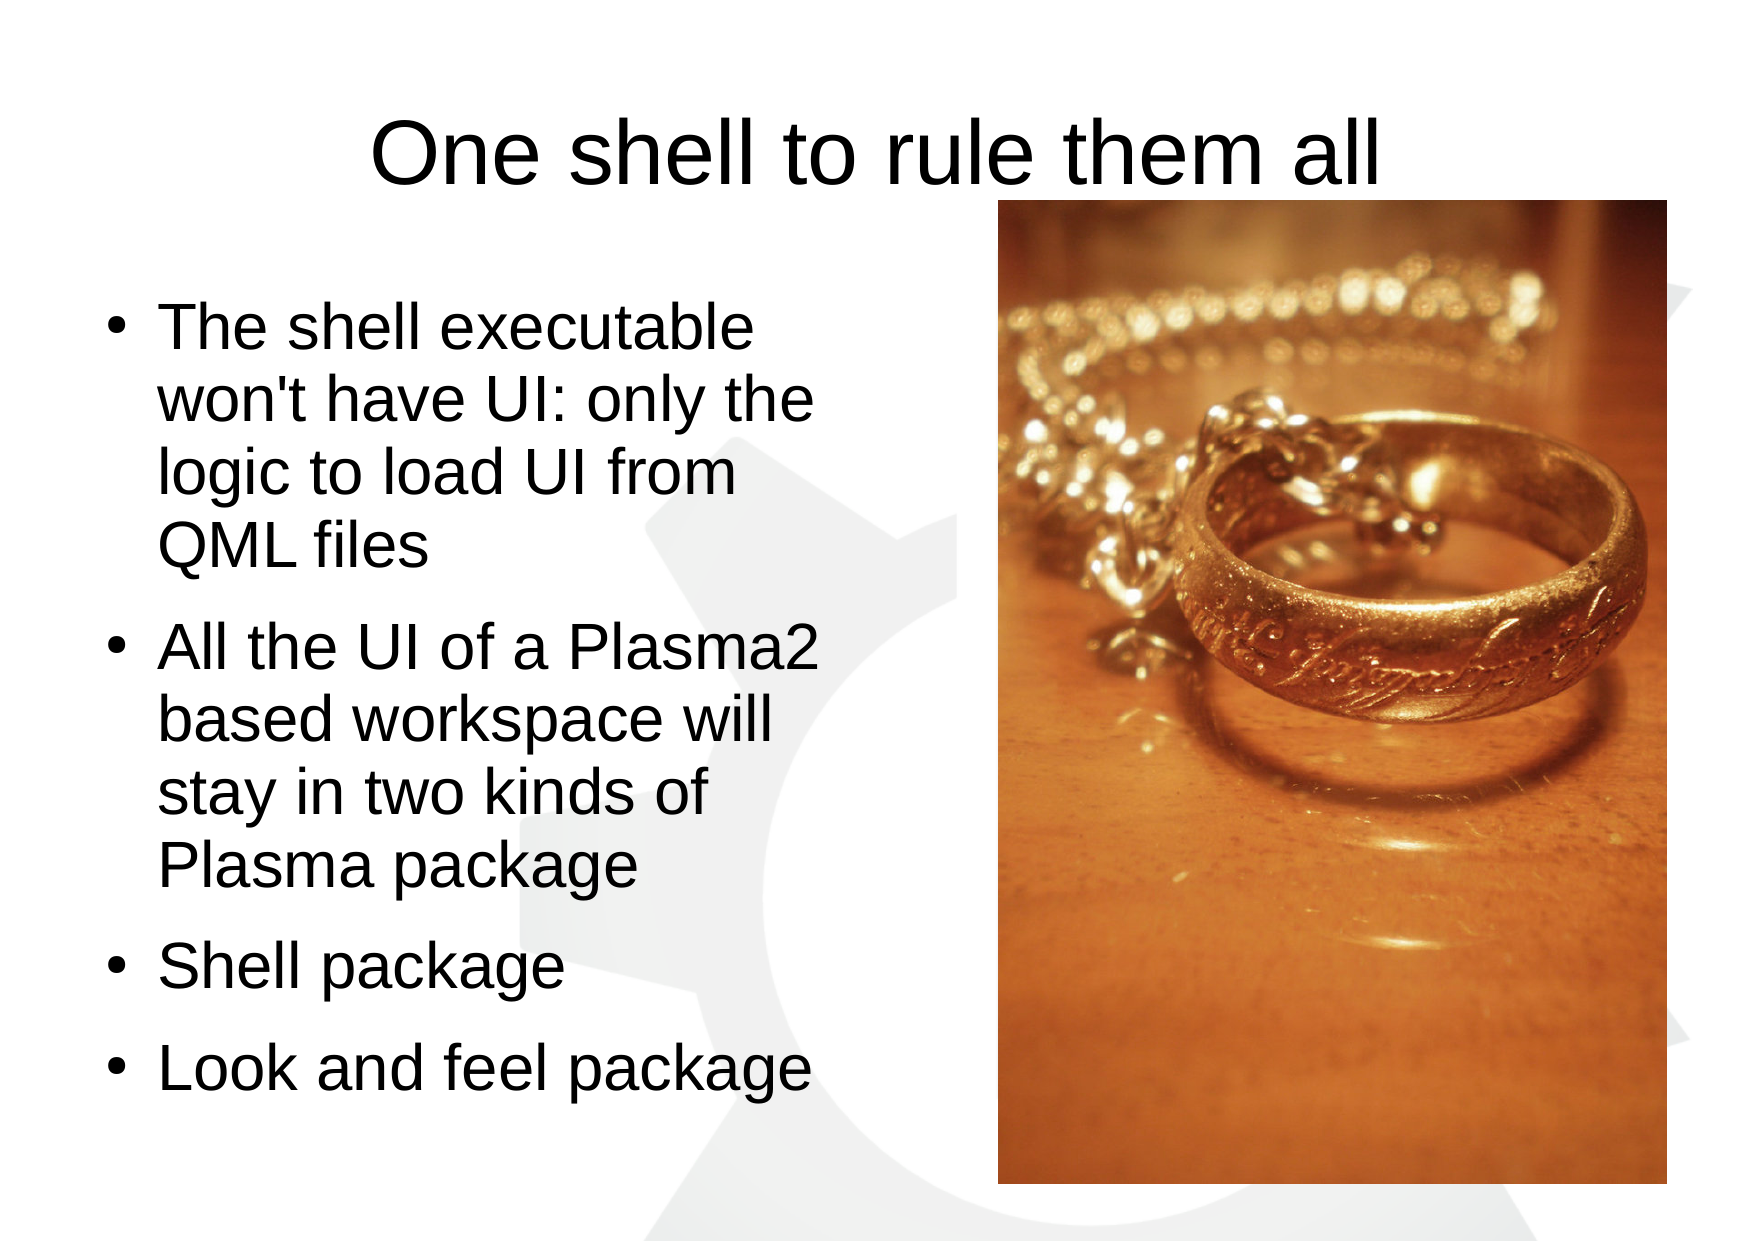

# One shell to rule them all
The shell executable won't have UI: only the logic to load UI from QML files
All the UI of a Plasma2 based workspace will stay in two kinds of Plasma package
Shell package
Look and feel package